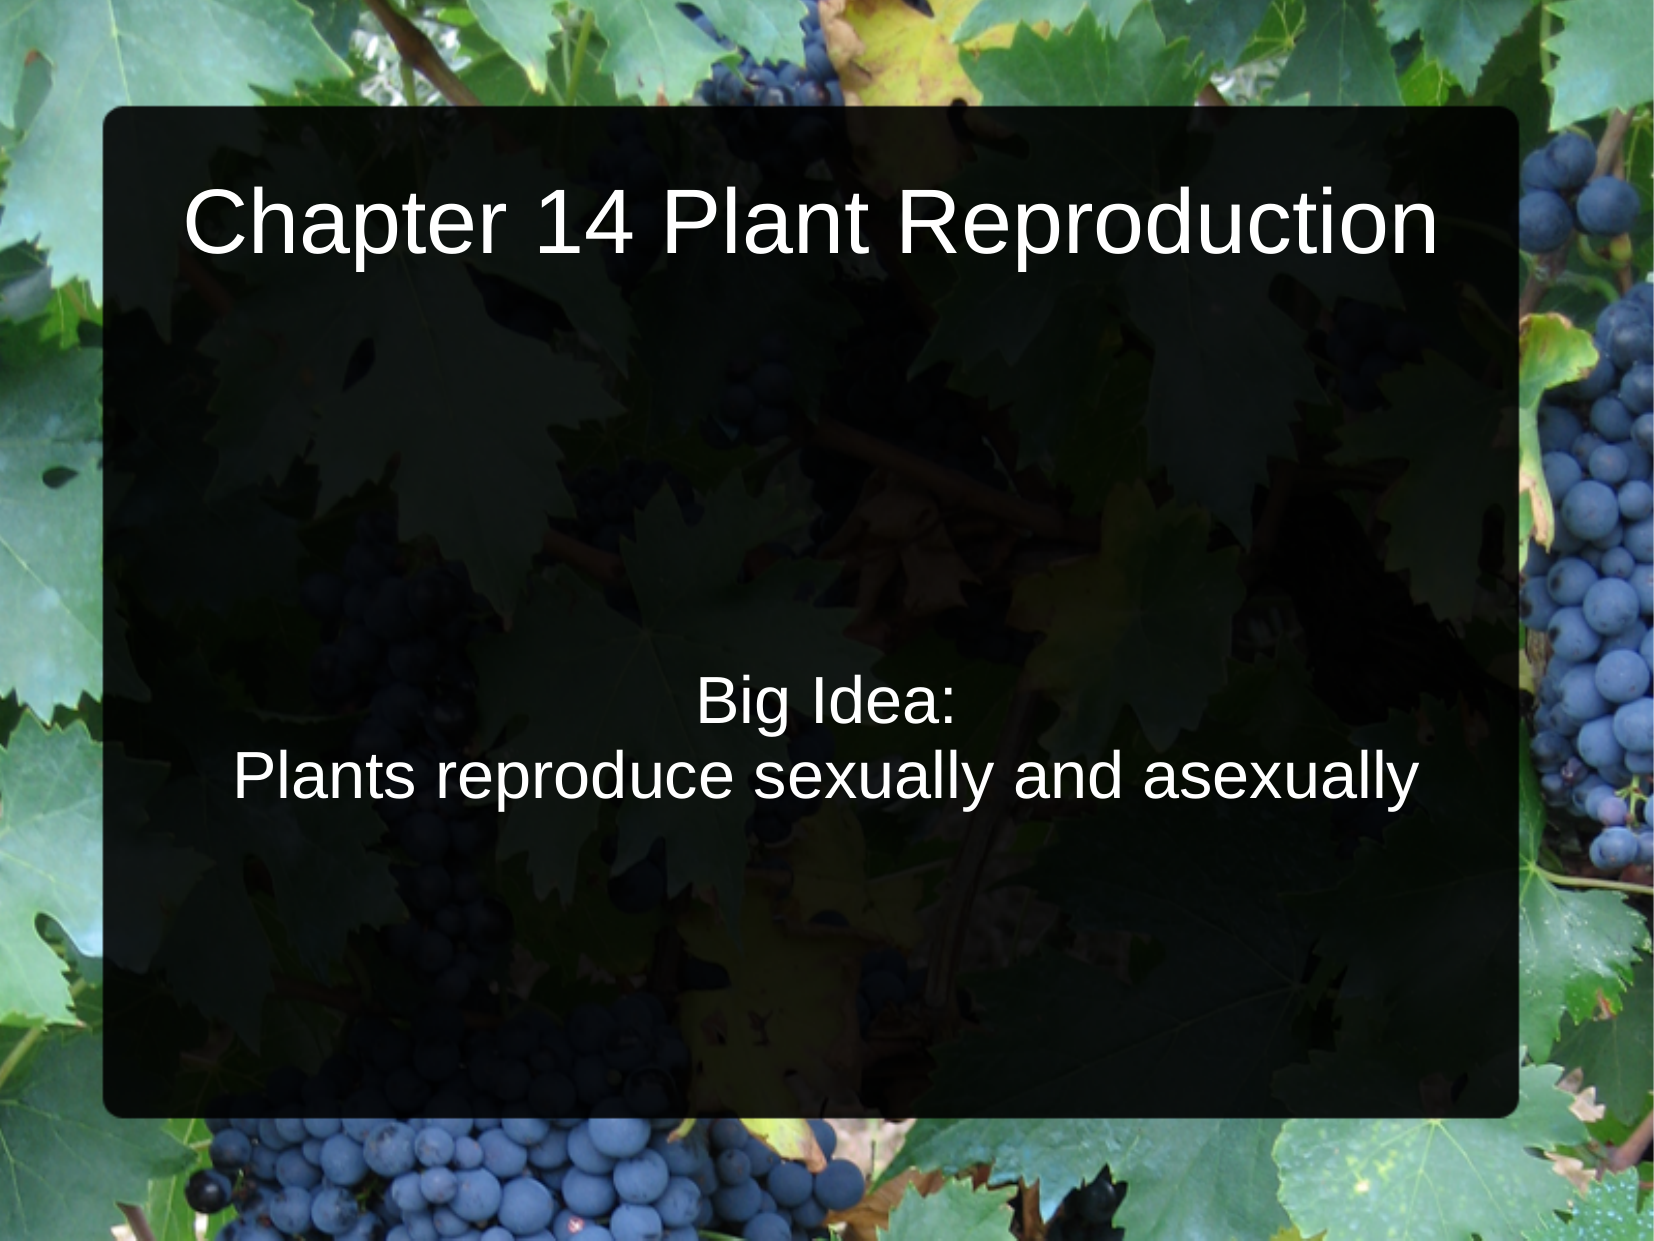

# Chapter 14 Plant Reproduction
Big Idea:
Plants reproduce sexually and asexually